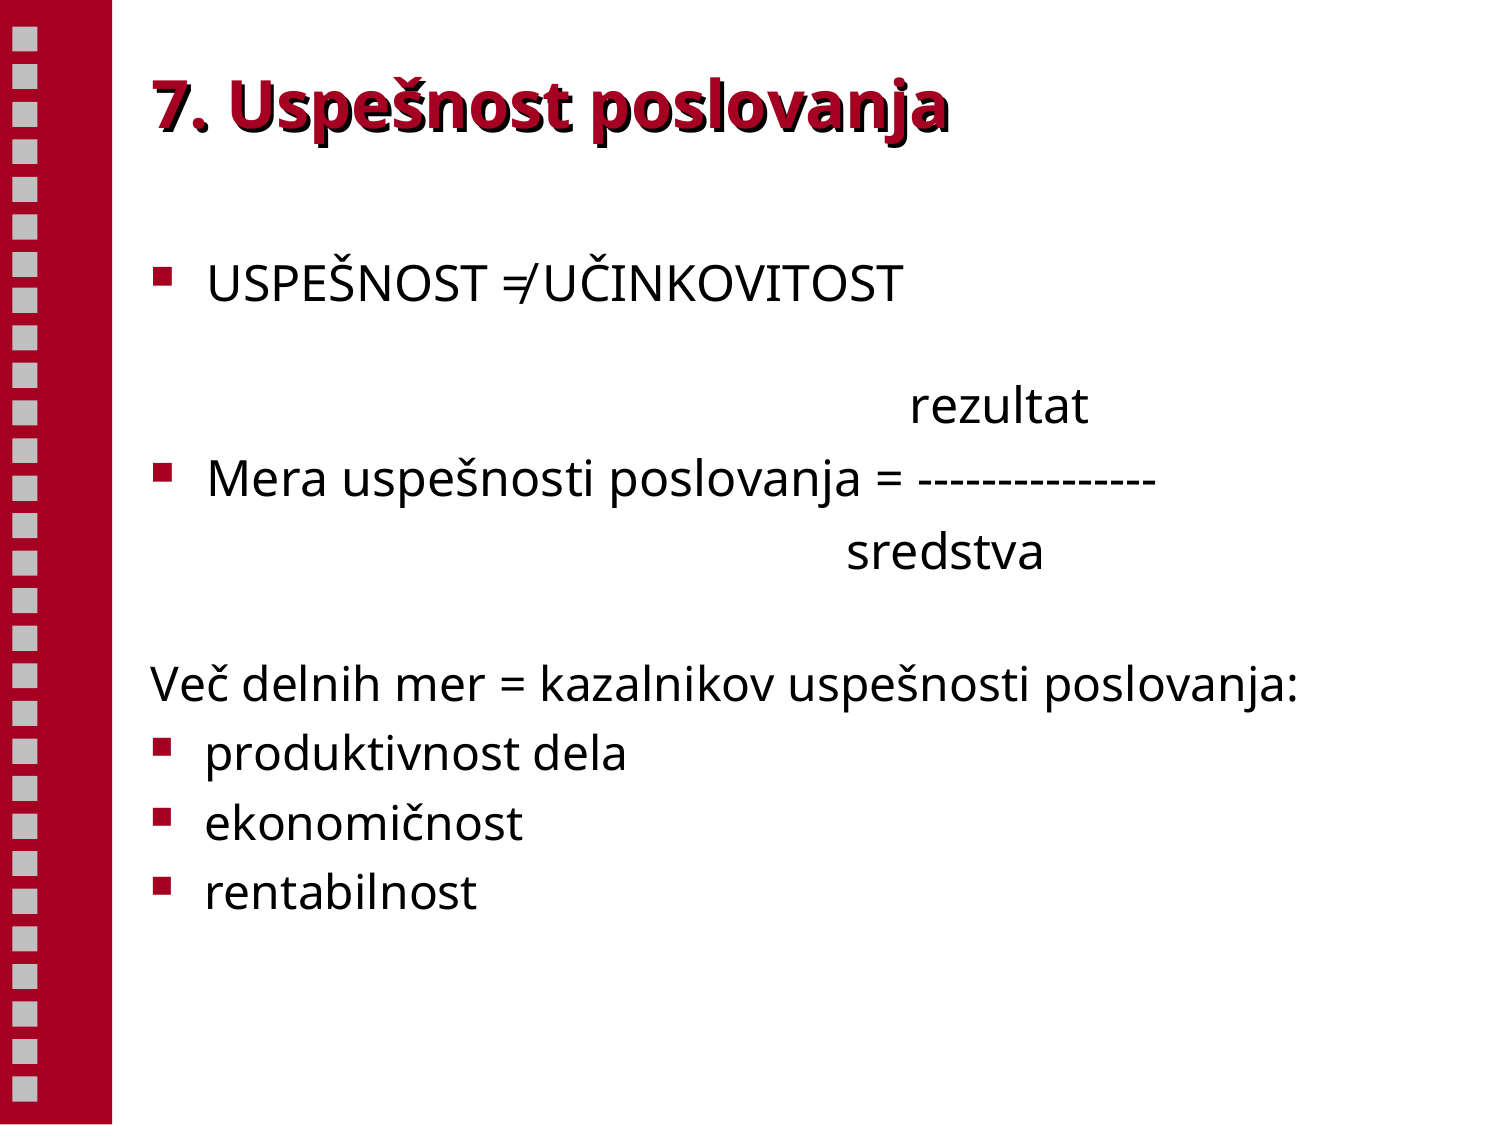

# 7. Uspešnost poslovanja
USPEŠNOST ≠ UČINKOVITOST
 rezultat
Mera uspešnosti poslovanja = ---------------
		 sredstva
Več delnih mer = kazalnikov uspešnosti poslovanja:
produktivnost dela
ekonomičnost
rentabilnost